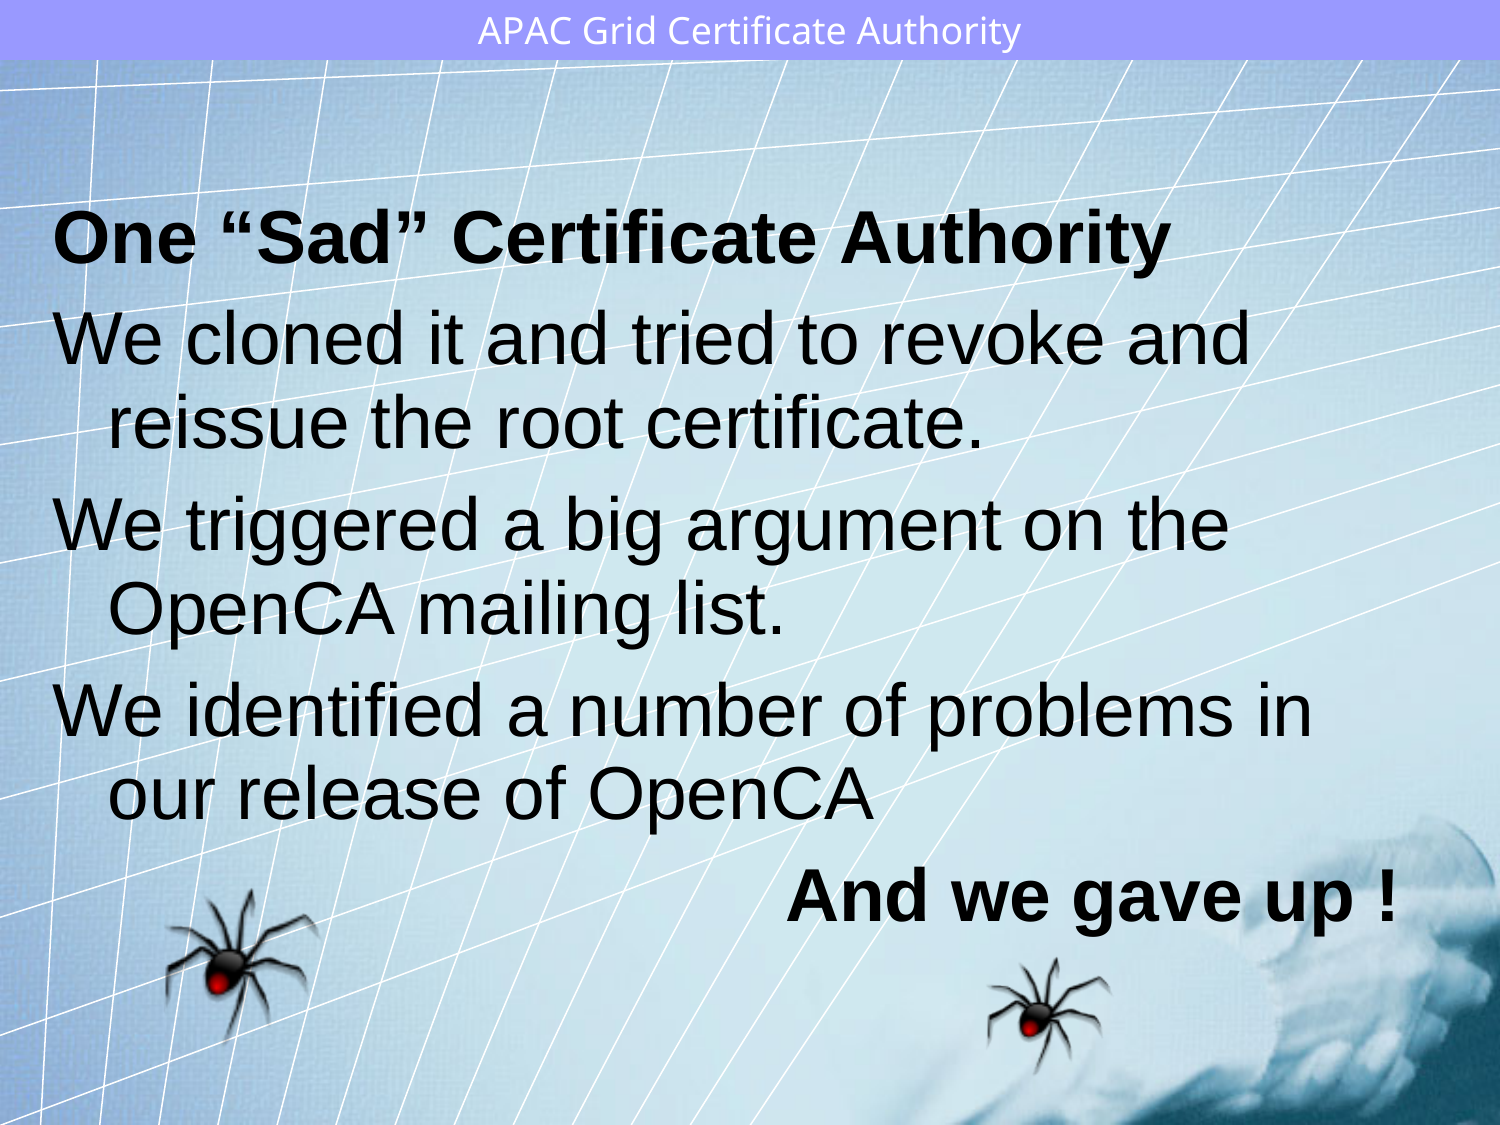

# One “Sad” Certificate Authority
We cloned it and tried to revoke and reissue the root certificate.
We triggered a big argument on the OpenCA mailing list.
We identified a number of problems in our release of OpenCA
And we gave up !